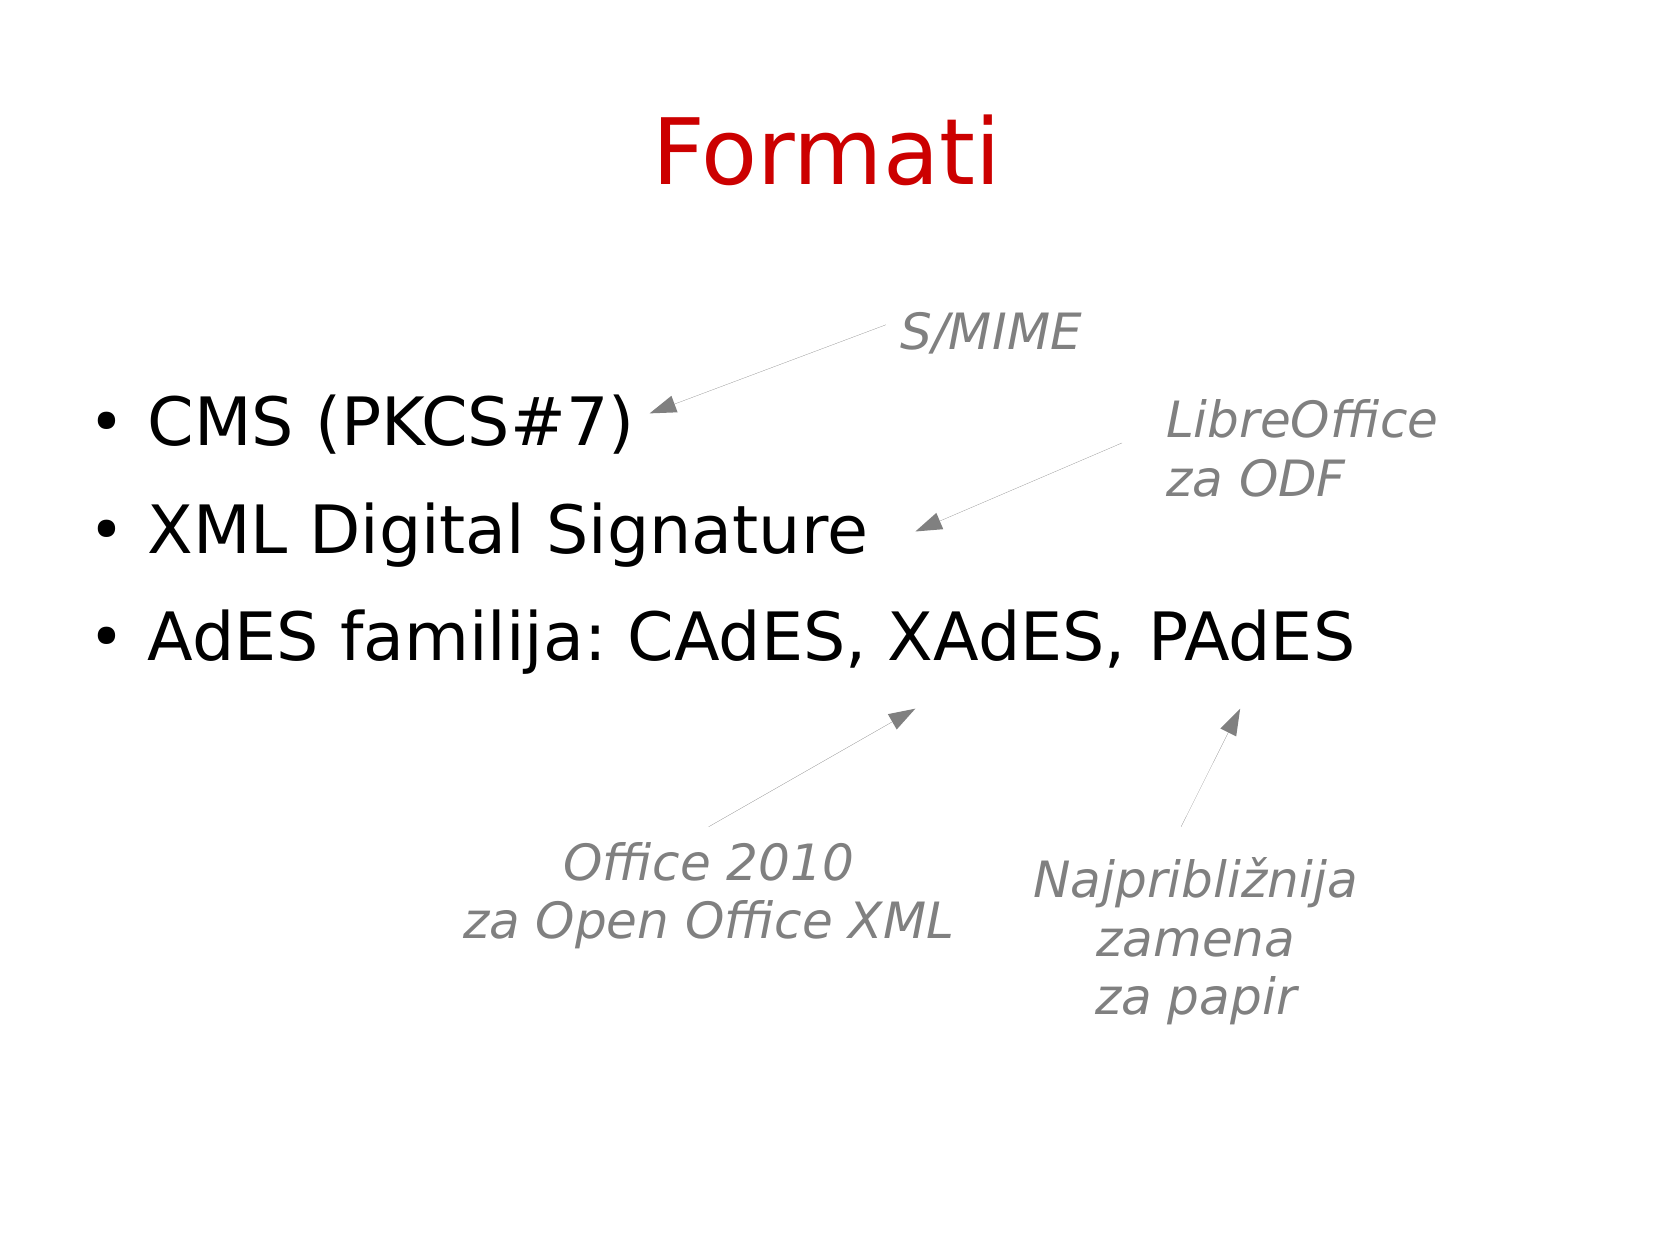

Formati
S/MIME
# CMS (PKCS#7)
XML Digital Signature
AdES familija: CAdES, XAdES, PAdES
LibreOffice
za ODF
Office 2010
za Open Office XML
Najpribližnija
zamena
za papir